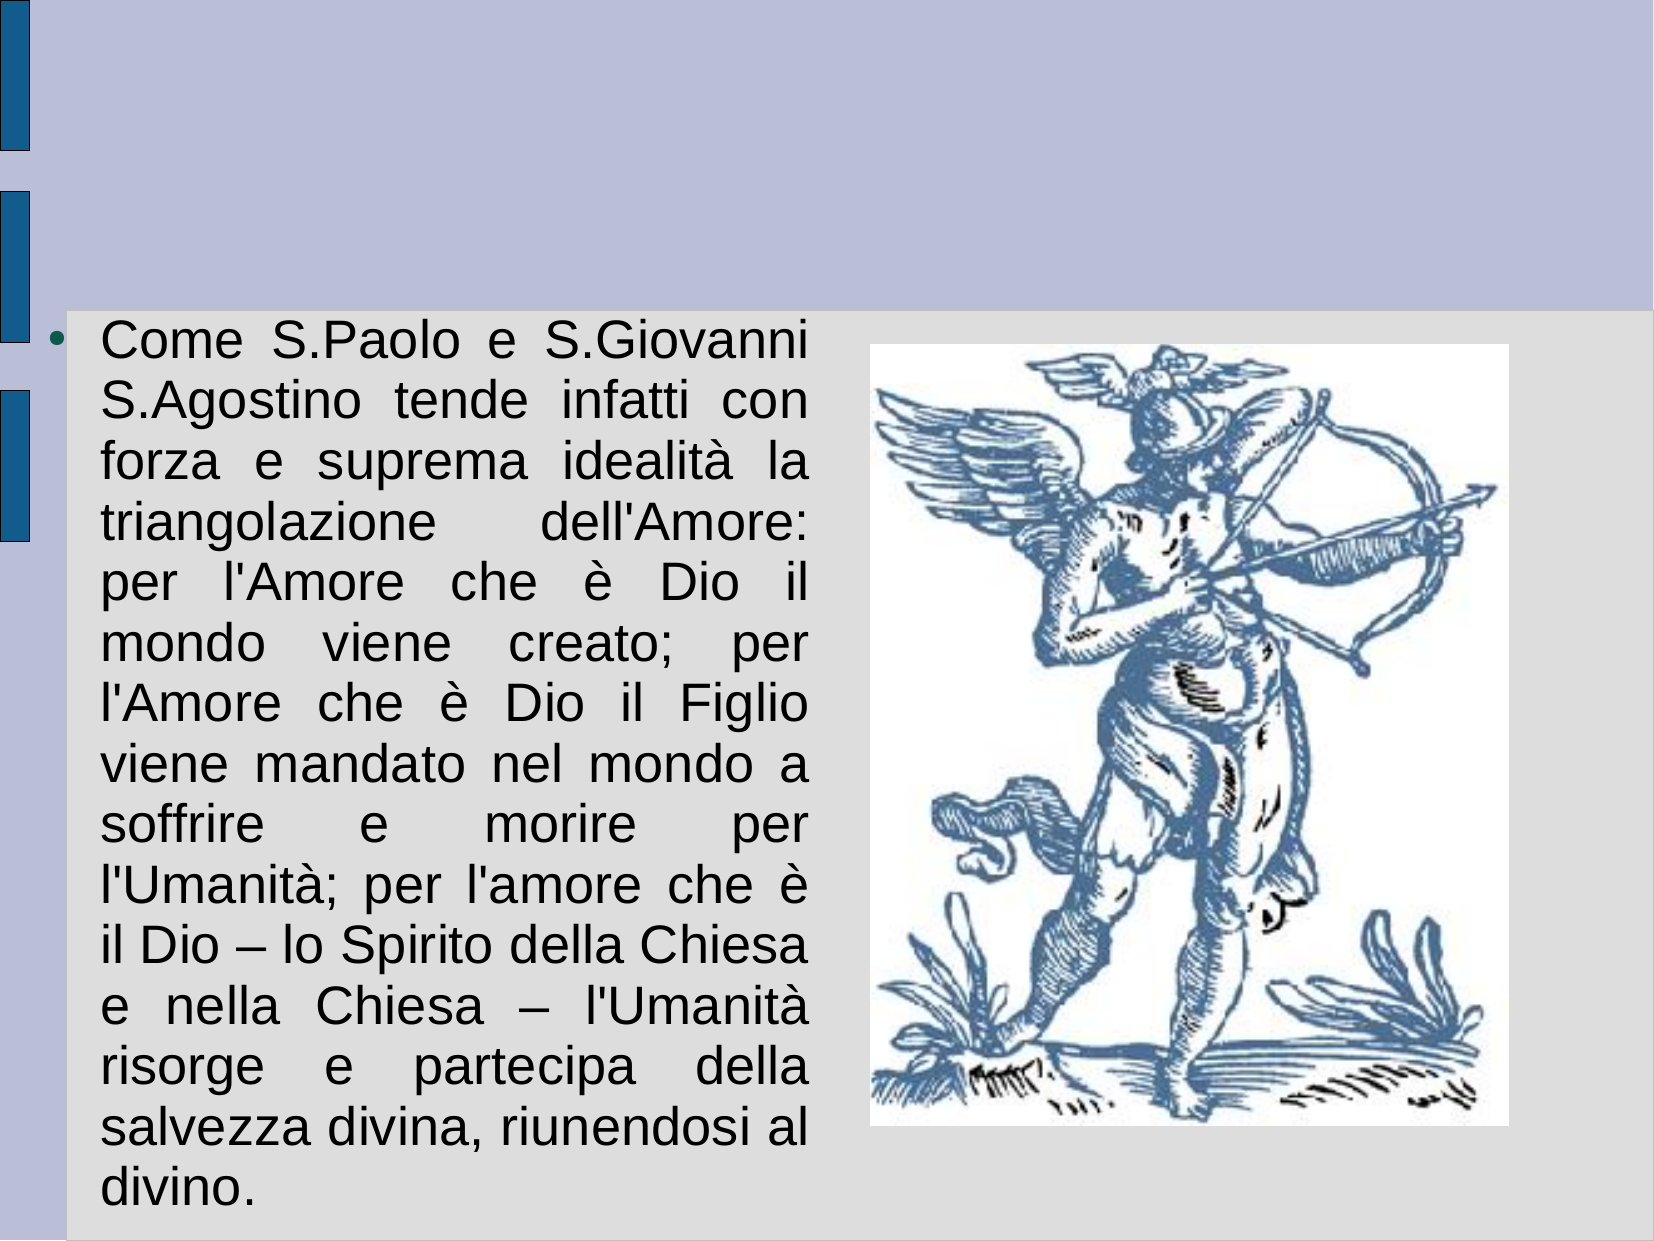

#
Come S.Paolo e S.Giovanni S.Agostino tende infatti con forza e suprema idealità la triangolazione dell'Amore: per l'Amore che è Dio il mondo viene creato; per l'Amore che è Dio il Figlio viene mandato nel mondo a soffrire e morire per l'Umanità; per l'amore che è il Dio – lo Spirito della Chiesa e nella Chiesa – l'Umanità risorge e partecipa della salvezza divina, riunendosi al divino.